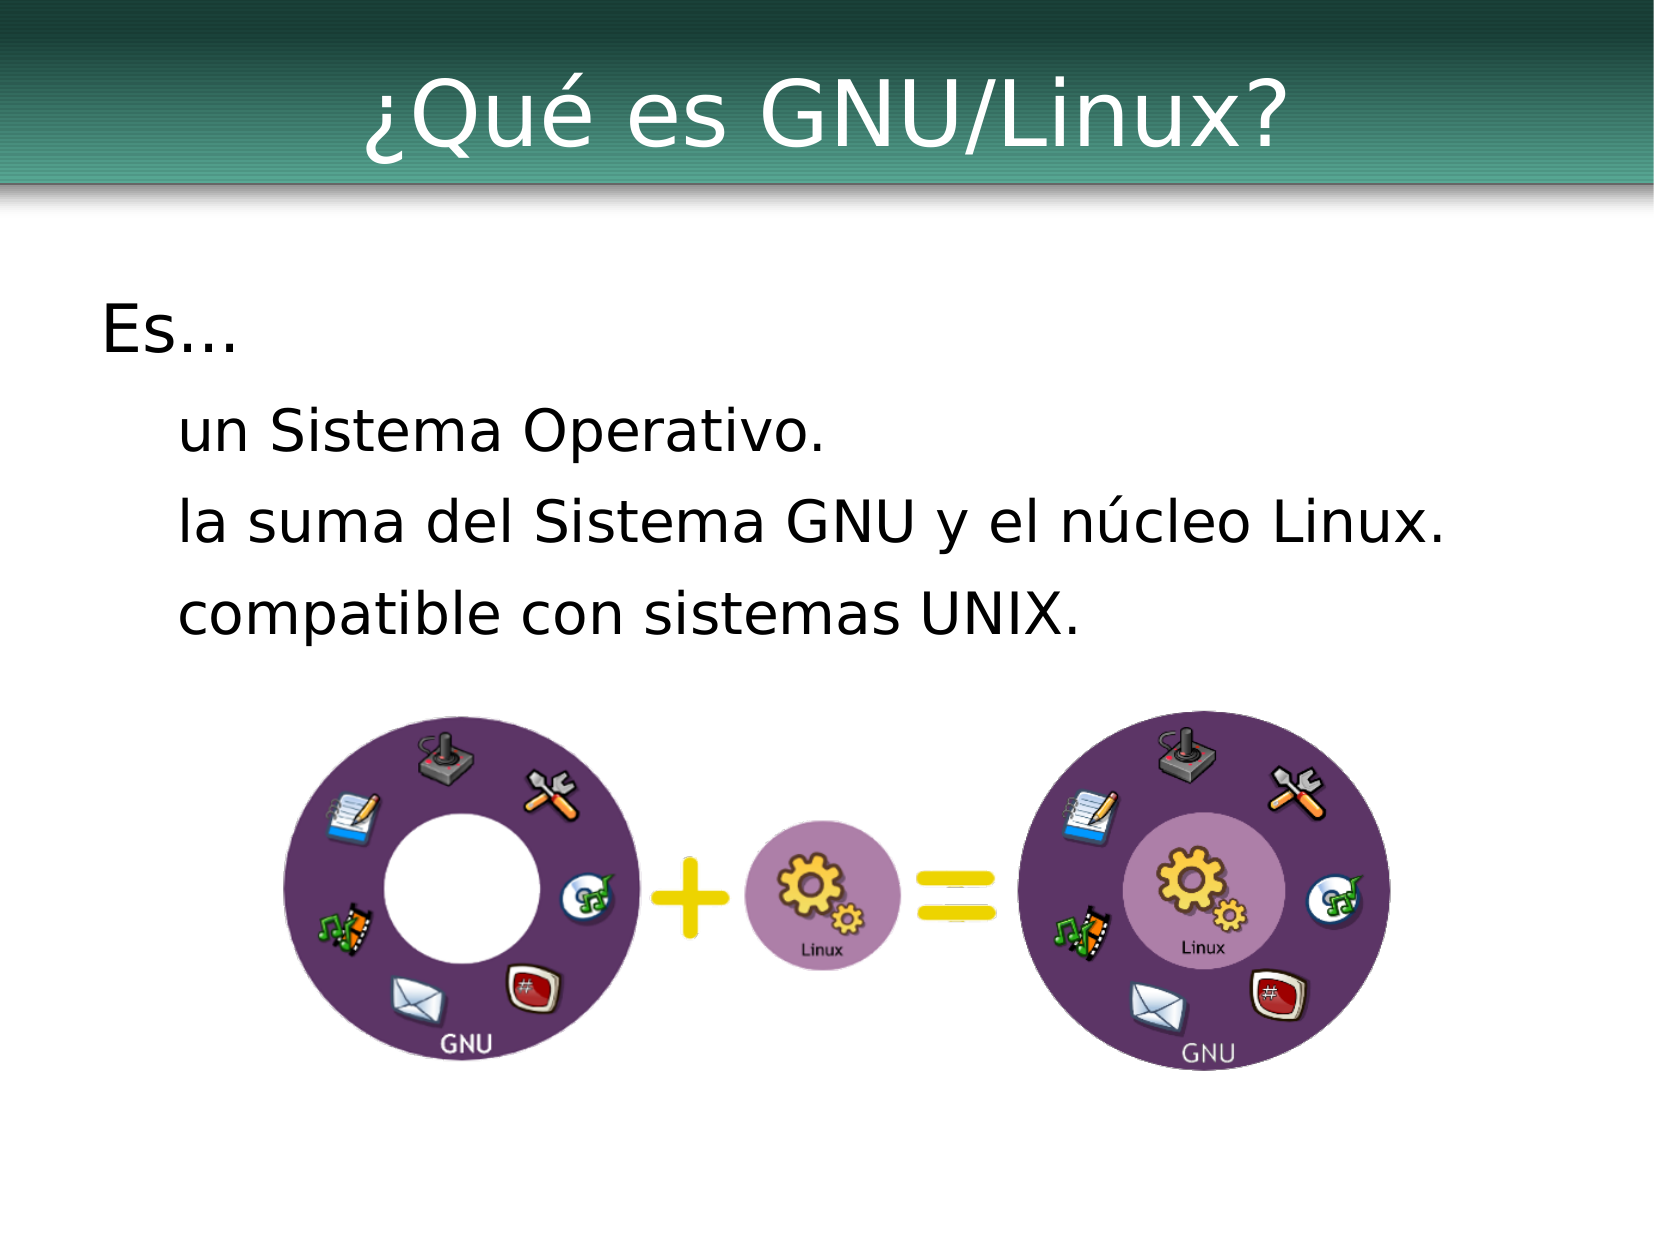

# ¿Qué es GNU/Linux?
Es...
un Sistema Operativo.
la suma del Sistema GNU y el núcleo Linux.
compatible con sistemas UNIX.